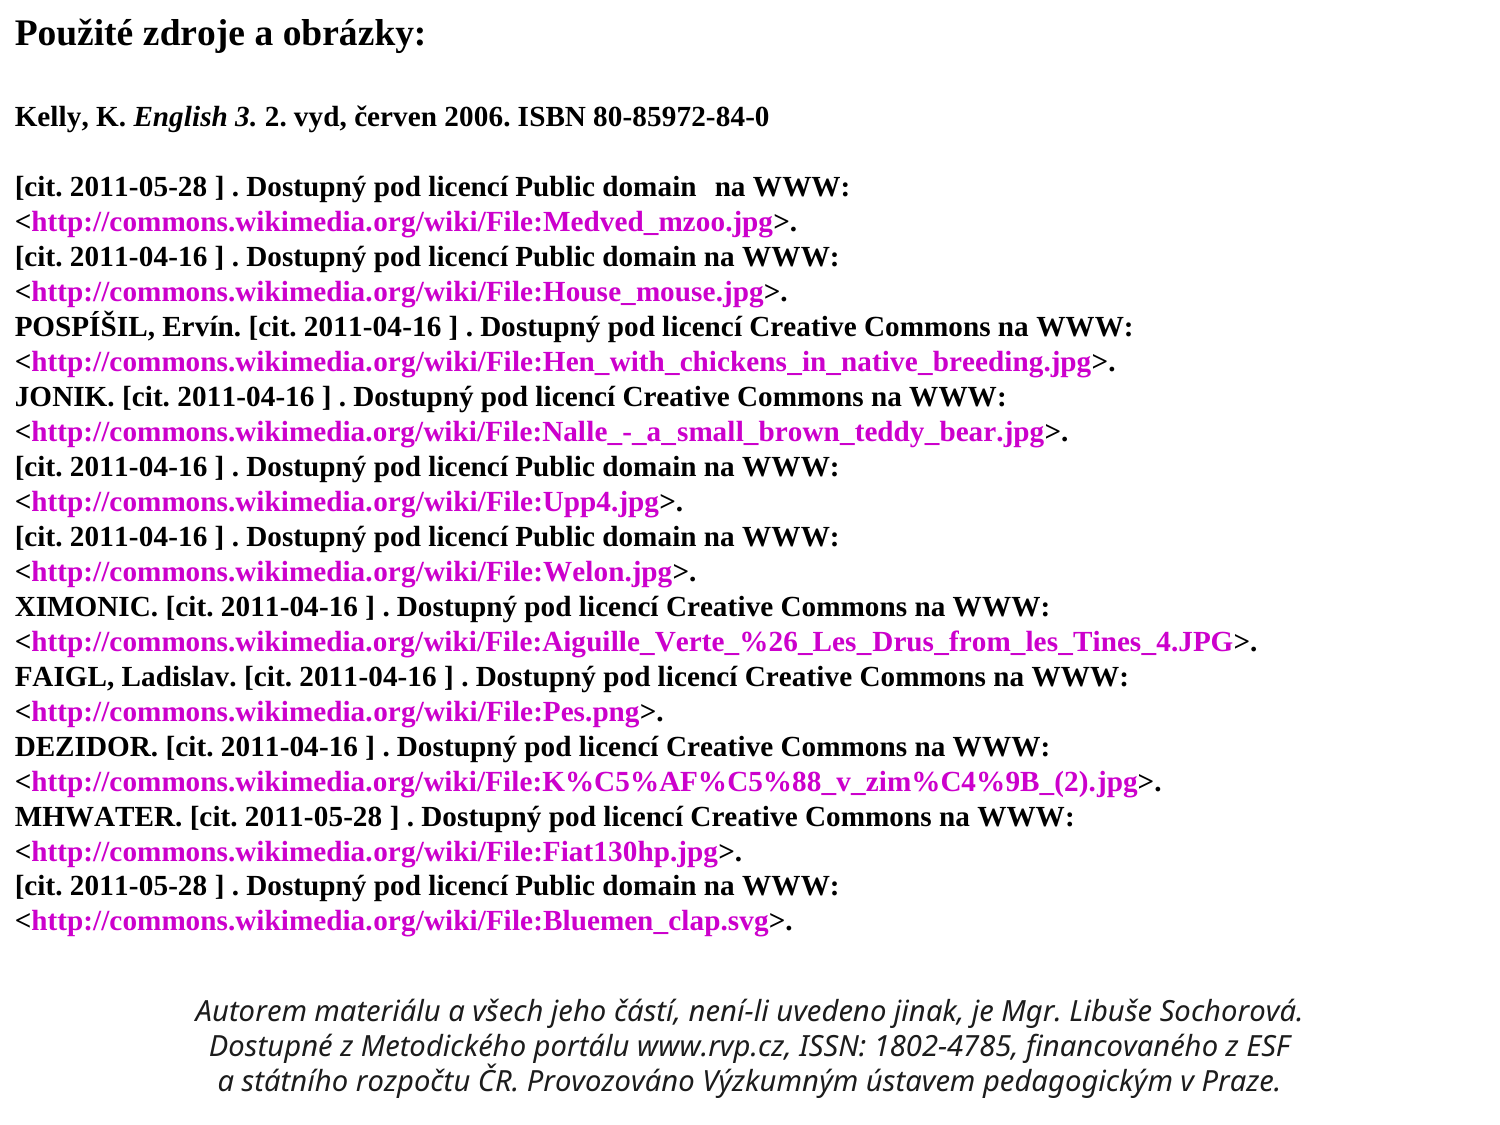

Použité zdroje a obrázky:
Kelly, K. English 3. 2. vyd, červen 2006. ISBN 80-85972-84-0
[cit. 2011-05-28 ] . Dostupný pod licencí Public domain na WWW:
<http://commons.wikimedia.org/wiki/File:Medved_mzoo.jpg>.
[cit. 2011-04-16 ] . Dostupný pod licencí Public domain na WWW:
<http://commons.wikimedia.org/wiki/File:House_mouse.jpg>.
POSPÍŠIL, Ervín. [cit. 2011-04-16 ] . Dostupný pod licencí Creative Commons na WWW:
<http://commons.wikimedia.org/wiki/File:Hen_with_chickens_in_native_breeding.jpg>.
JONIK. [cit. 2011-04-16 ] . Dostupný pod licencí Creative Commons na WWW:
<http://commons.wikimedia.org/wiki/File:Nalle_-_a_small_brown_teddy_bear.jpg>.
[cit. 2011-04-16 ] . Dostupný pod licencí Public domain na WWW:
<http://commons.wikimedia.org/wiki/File:Upp4.jpg>.
[cit. 2011-04-16 ] . Dostupný pod licencí Public domain na WWW:
<http://commons.wikimedia.org/wiki/File:Welon.jpg>.
XIMONIC. [cit. 2011-04-16 ] . Dostupný pod licencí Creative Commons na WWW:
<http://commons.wikimedia.org/wiki/File:Aiguille_Verte_%26_Les_Drus_from_les_Tines_4.JPG>.
FAIGL, Ladislav. [cit. 2011-04-16 ] . Dostupný pod licencí Creative Commons na WWW:
<http://commons.wikimedia.org/wiki/File:Pes.png>.
DEZIDOR. [cit. 2011-04-16 ] . Dostupný pod licencí Creative Commons na WWW:
<http://commons.wikimedia.org/wiki/File:K%C5%AF%C5%88_v_zim%C4%9B_(2).jpg>.
MHWATER. [cit. 2011-05-28 ] . Dostupný pod licencí Creative Commons na WWW:
<http://commons.wikimedia.org/wiki/File:Fiat130hp.jpg>.
[cit. 2011-05-28 ] . Dostupný pod licencí Public domain na WWW:
<http://commons.wikimedia.org/wiki/File:Bluemen_clap.svg>.
Autorem materiálu a všech jeho částí, není-li uvedeno jinak, je Mgr. Libuše Sochorová.
Dostupné z Metodického portálu www.rvp.cz, ISSN: 1802-4785, financovaného z ESF
a státního rozpočtu ČR. Provozováno Výzkumným ústavem pedagogickým v Praze.